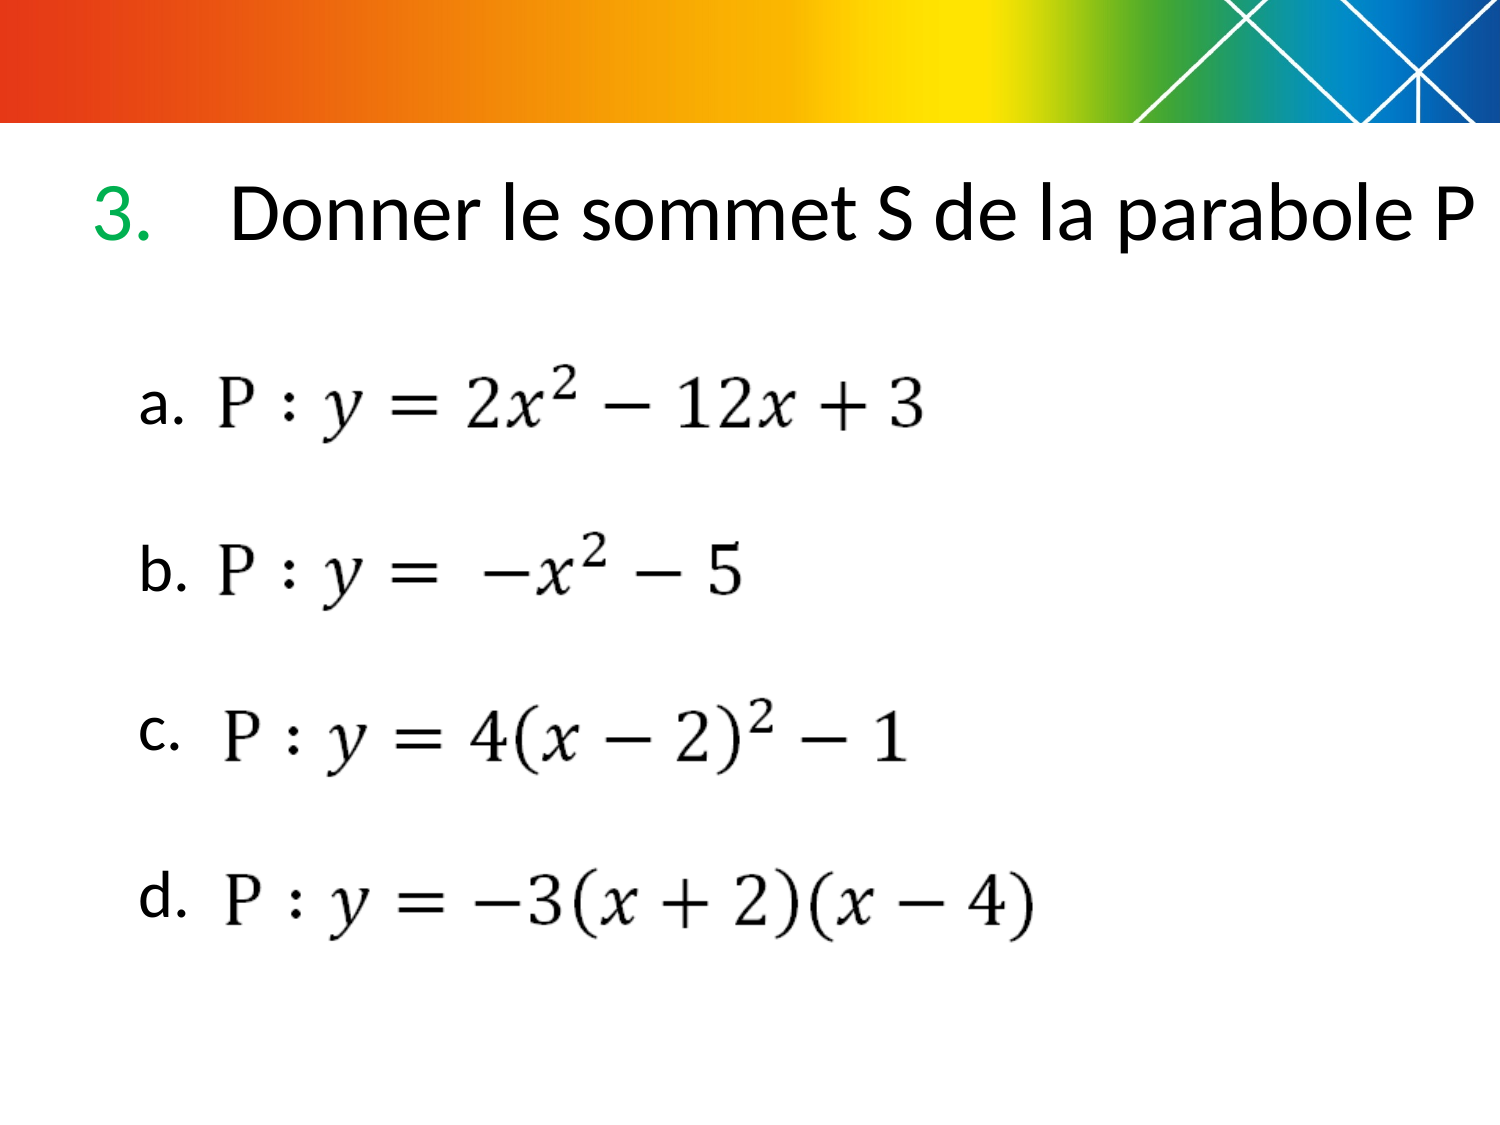

# Donner le sommet S de la parabole P
a.
b.
c.
d.